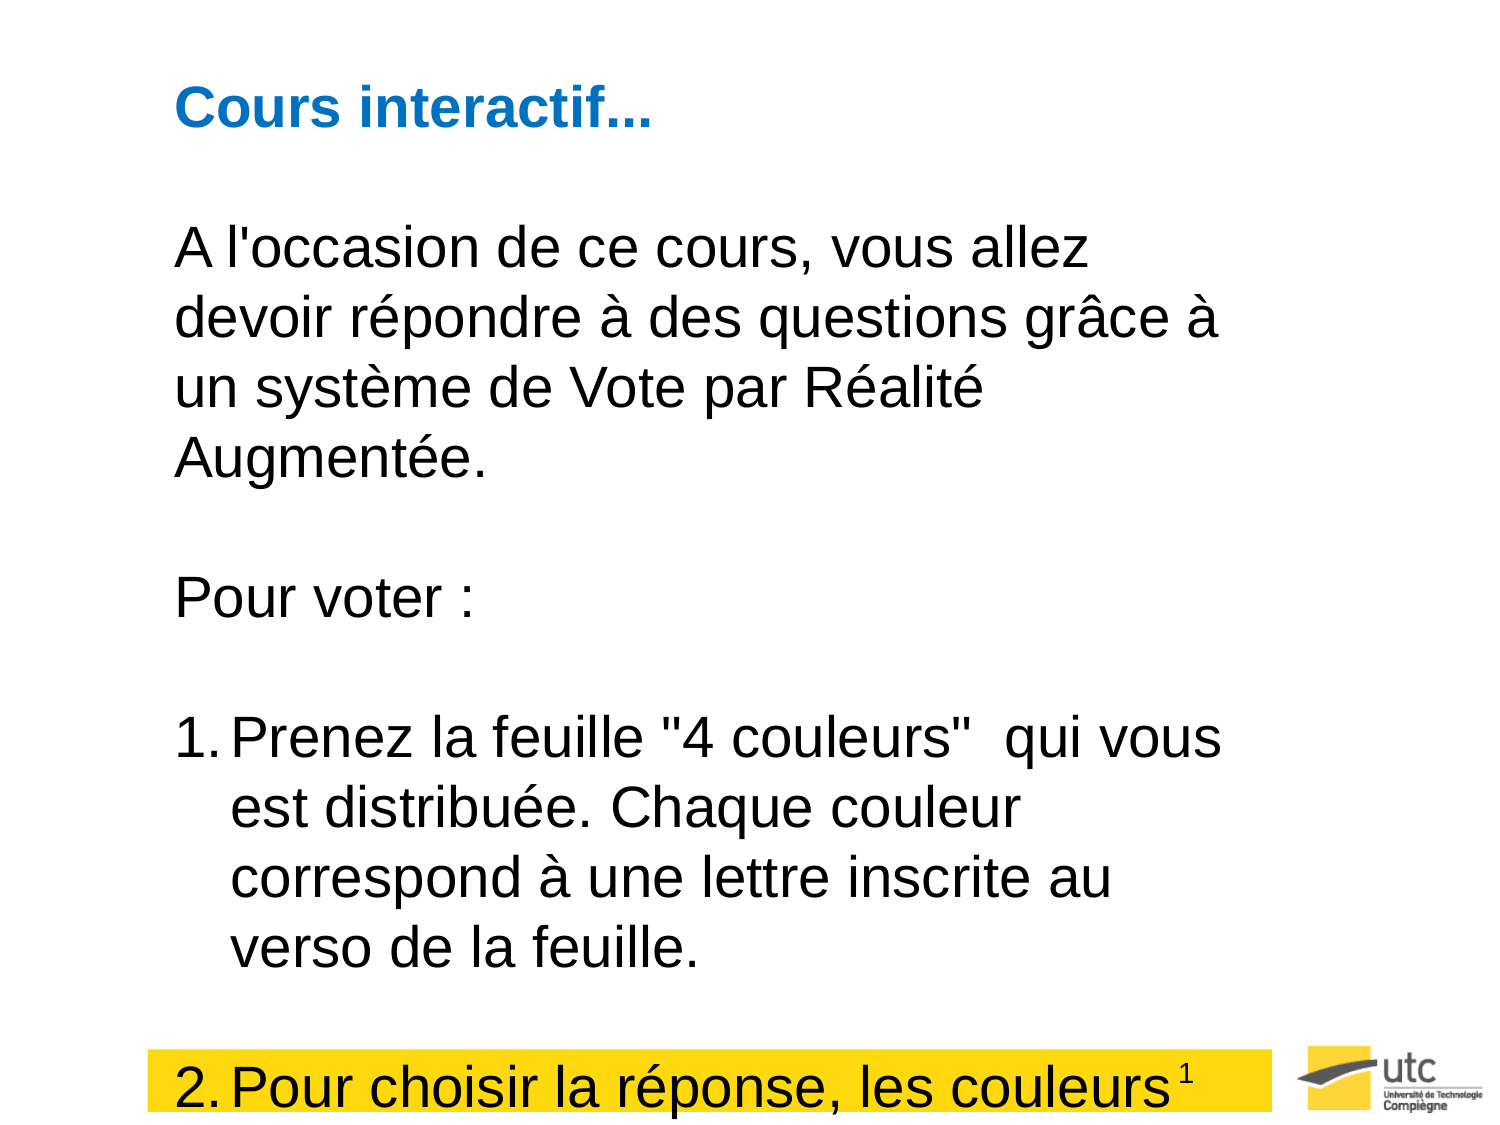

Cours interactif...
A l'occasion de ce cours, vous allez devoir répondre à des questions grâce à un système de Vote par Réalité Augmentée.
Pour voter :
Prenez la feuille "4 couleurs" qui vous est distribuée. Chaque couleur correspond à une lettre inscrite au verso de la feuille.
Pour choisir la réponse, les couleurs doivent me faire face et la lettre de la bonne réponse doit être dans le bon sens de lecture face à vous.
Attendez mon signal pour brandir votre feuille.
Tendez la feuille face colorée vers moi en veillant toujours à laisser la lettre de votre choix à l’endroit.
Attendez mon signal pour reposer votre feuille.